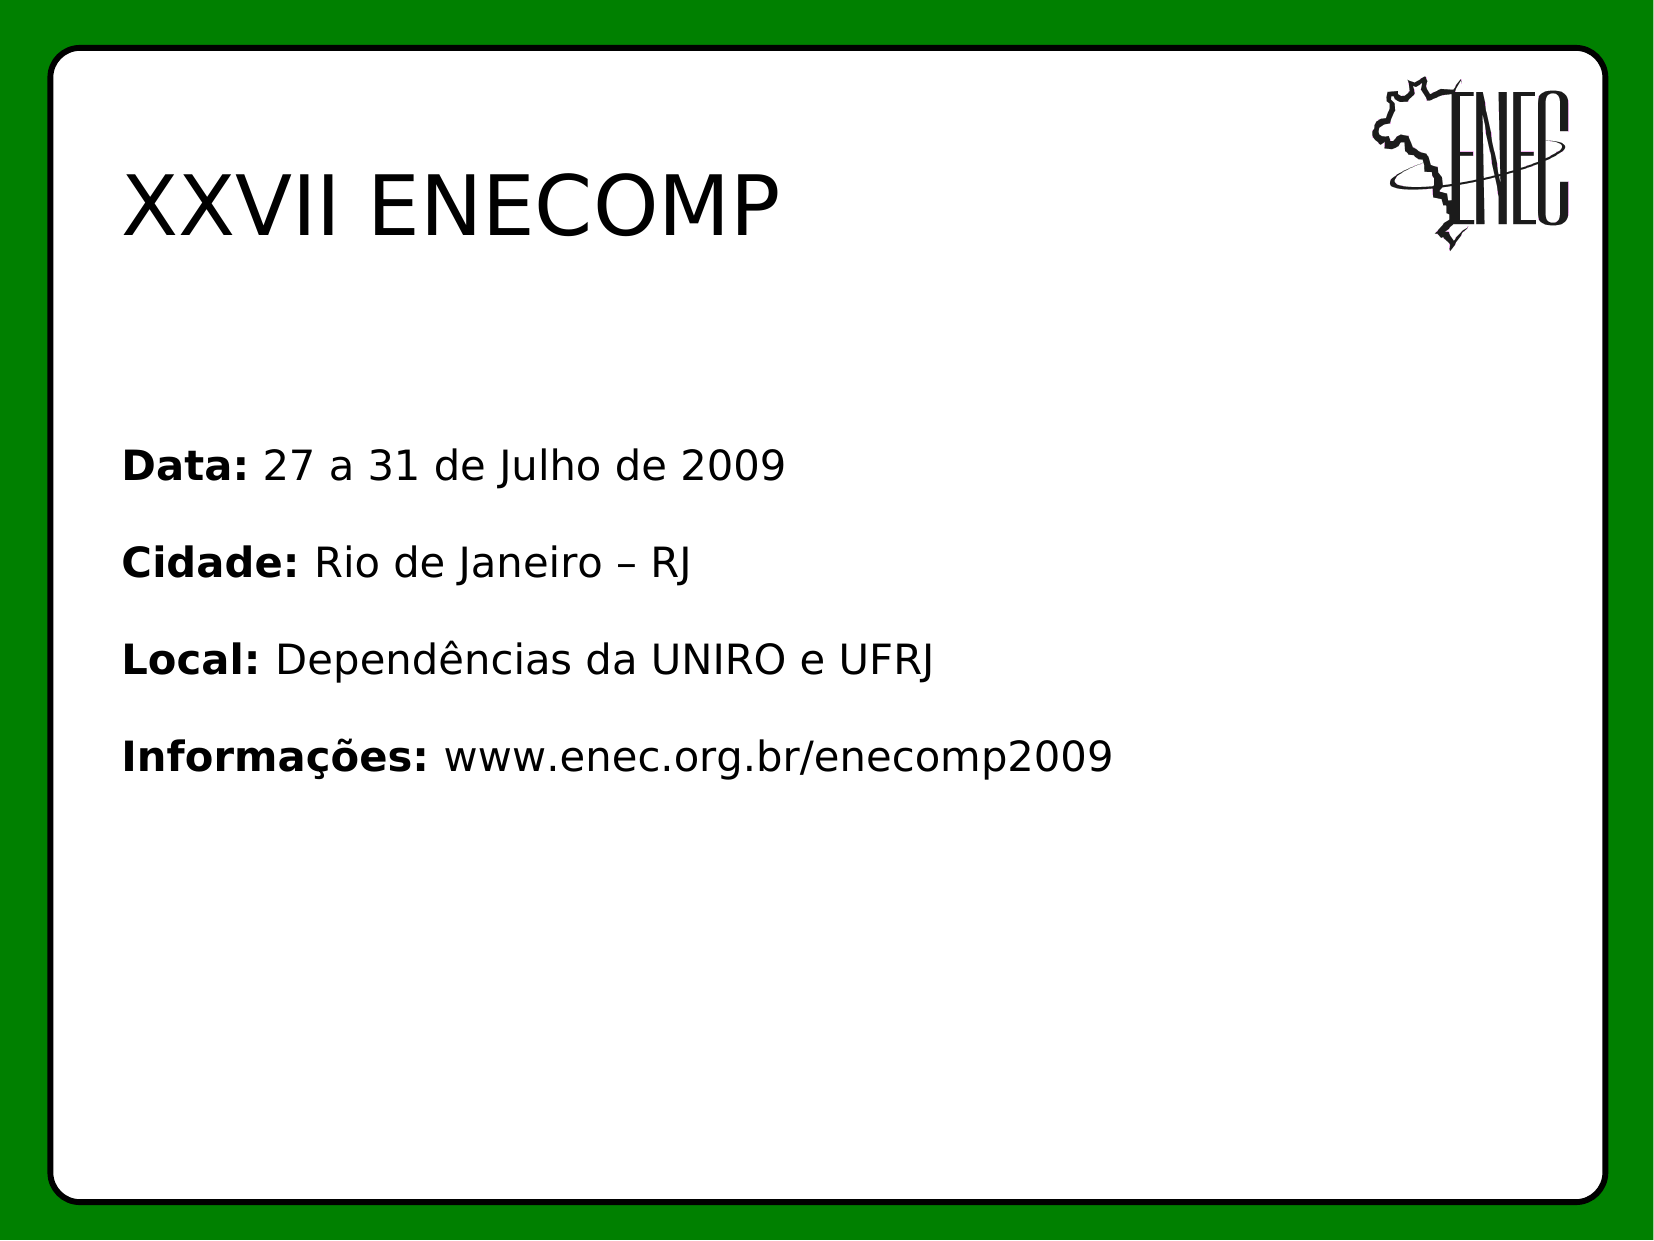

# XXVII ENECOMP
Data: 27 a 31 de Julho de 2009
Cidade: Rio de Janeiro – RJ
Local: Dependências da UNIRO e UFRJ
Informações: www.enec.org.br/enecomp2009